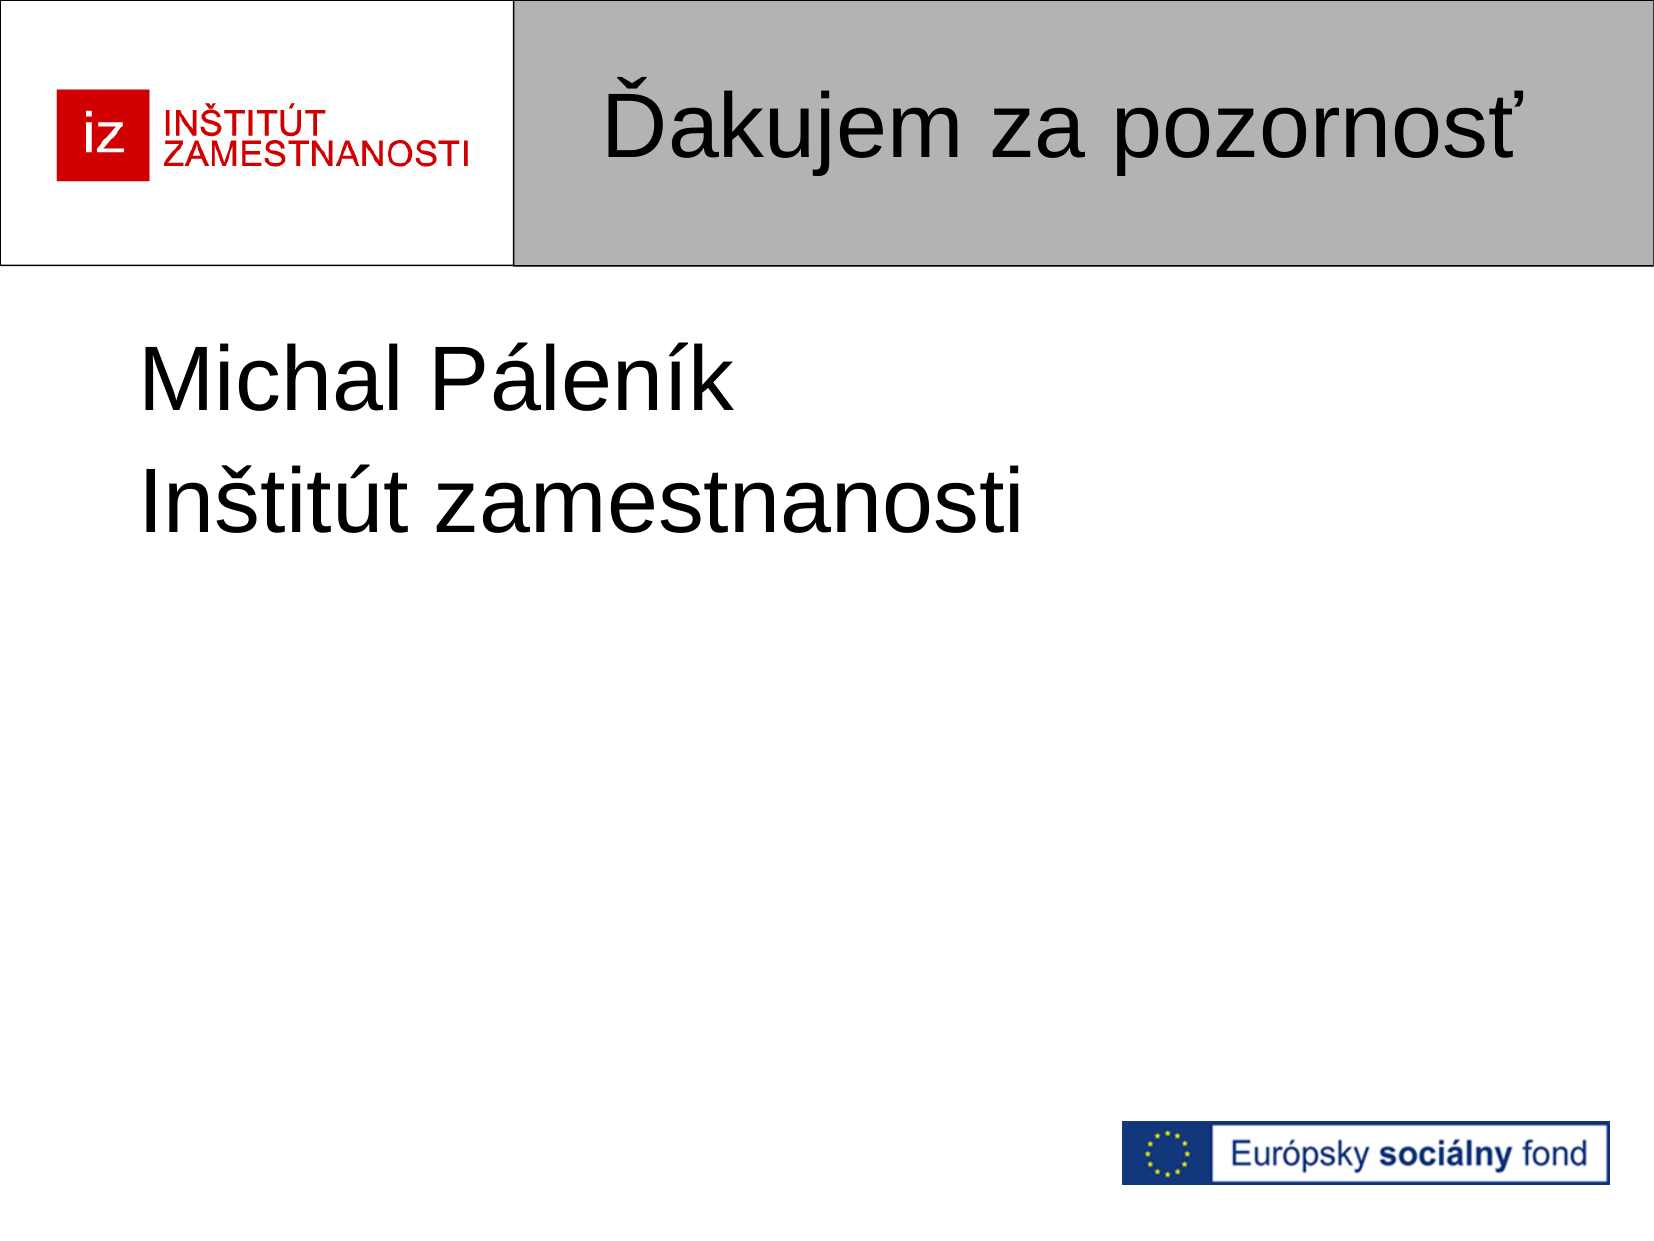

# Ďakujem za pozornosť
Michal Páleník
Inštitút zamestnanosti